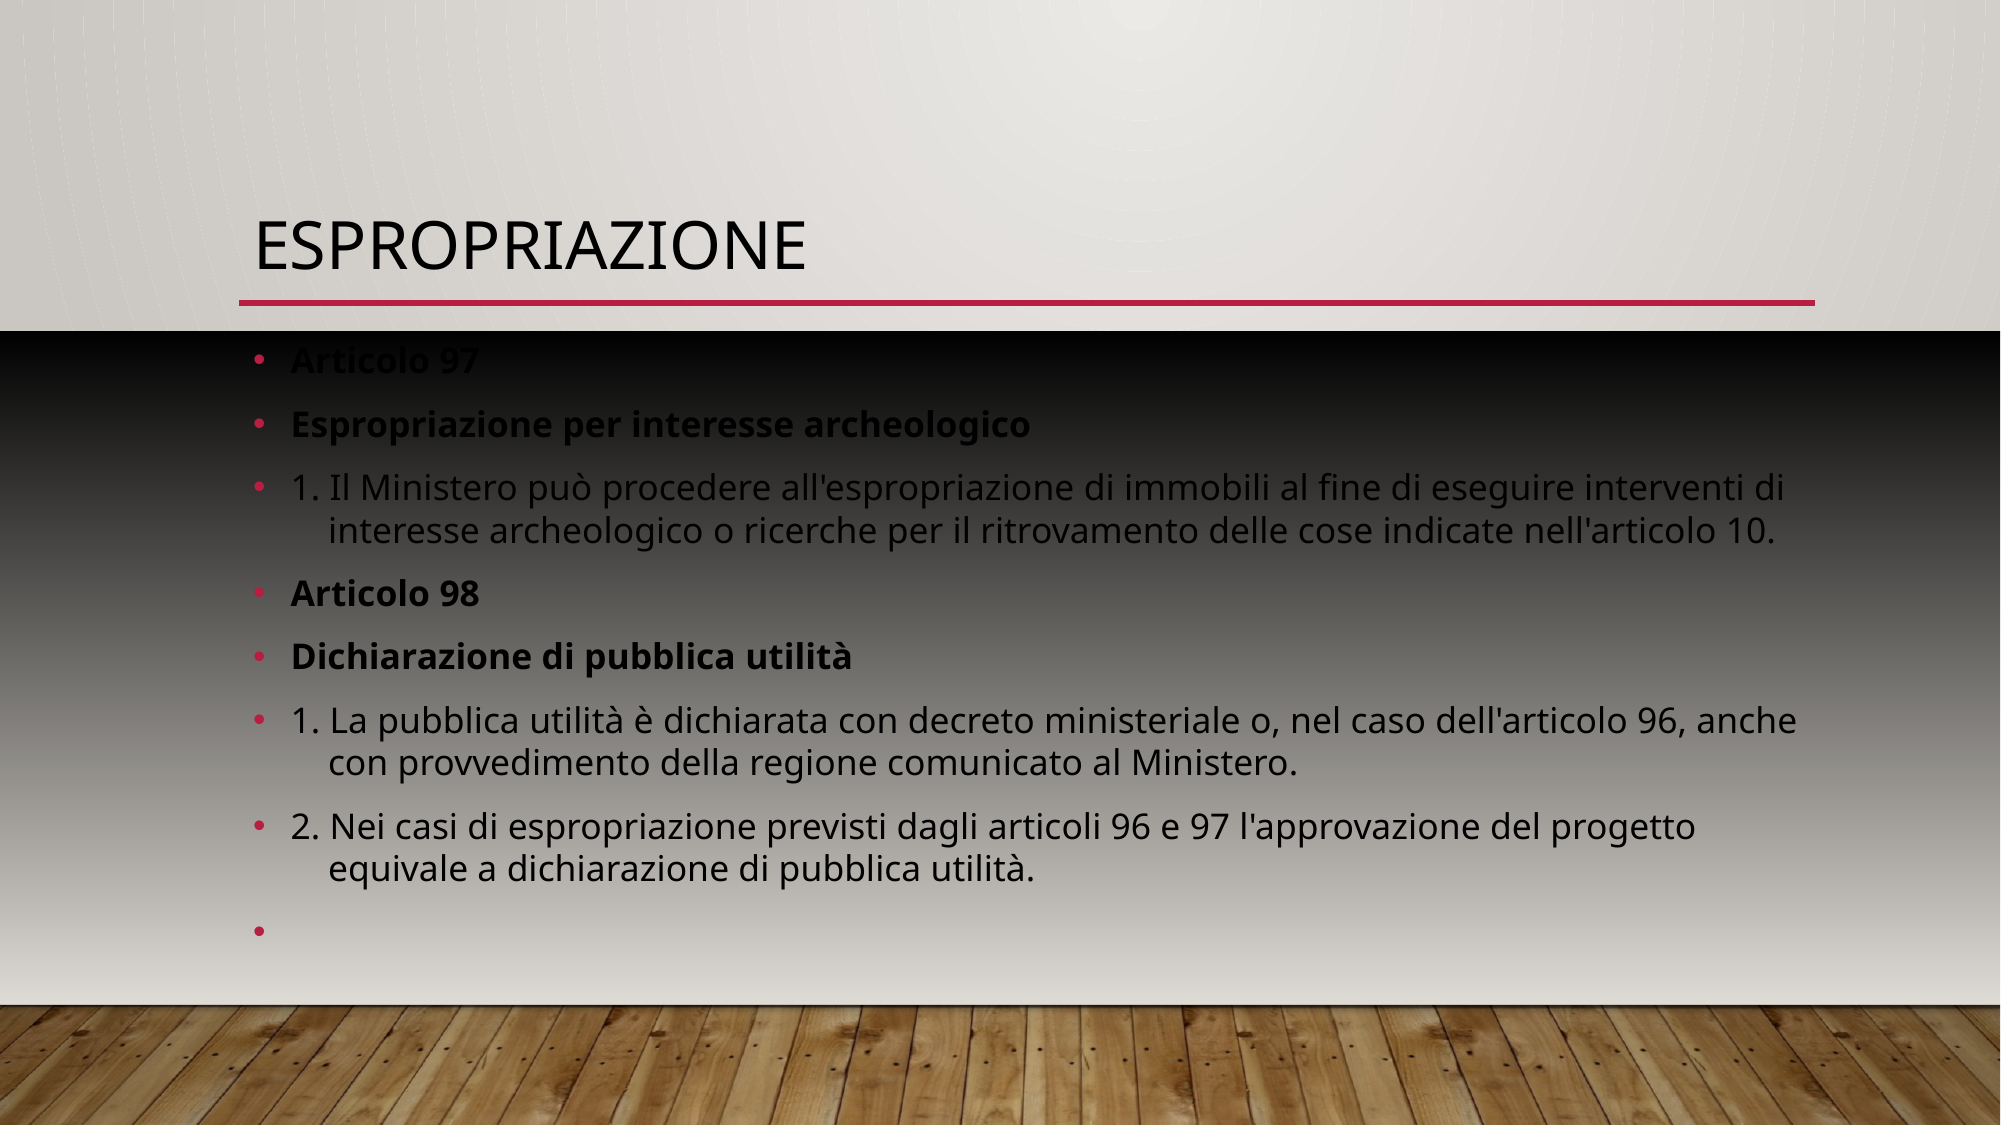

# Espropriazione
Articolo 97
Espropriazione per interesse archeologico
1. Il Ministero può procedere all'espropriazione di immobili al fine di eseguire interventi di interesse archeologico o ricerche per il ritrovamento delle cose indicate nell'articolo 10.
Articolo 98
Dichiarazione di pubblica utilità
1. La pubblica utilità è dichiarata con decreto ministeriale o, nel caso dell'articolo 96, anche con provvedimento della regione comunicato al Ministero.
2. Nei casi di espropriazione previsti dagli articoli 96 e 97 l'approvazione del progetto equivale a dichiarazione di pubblica utilità.